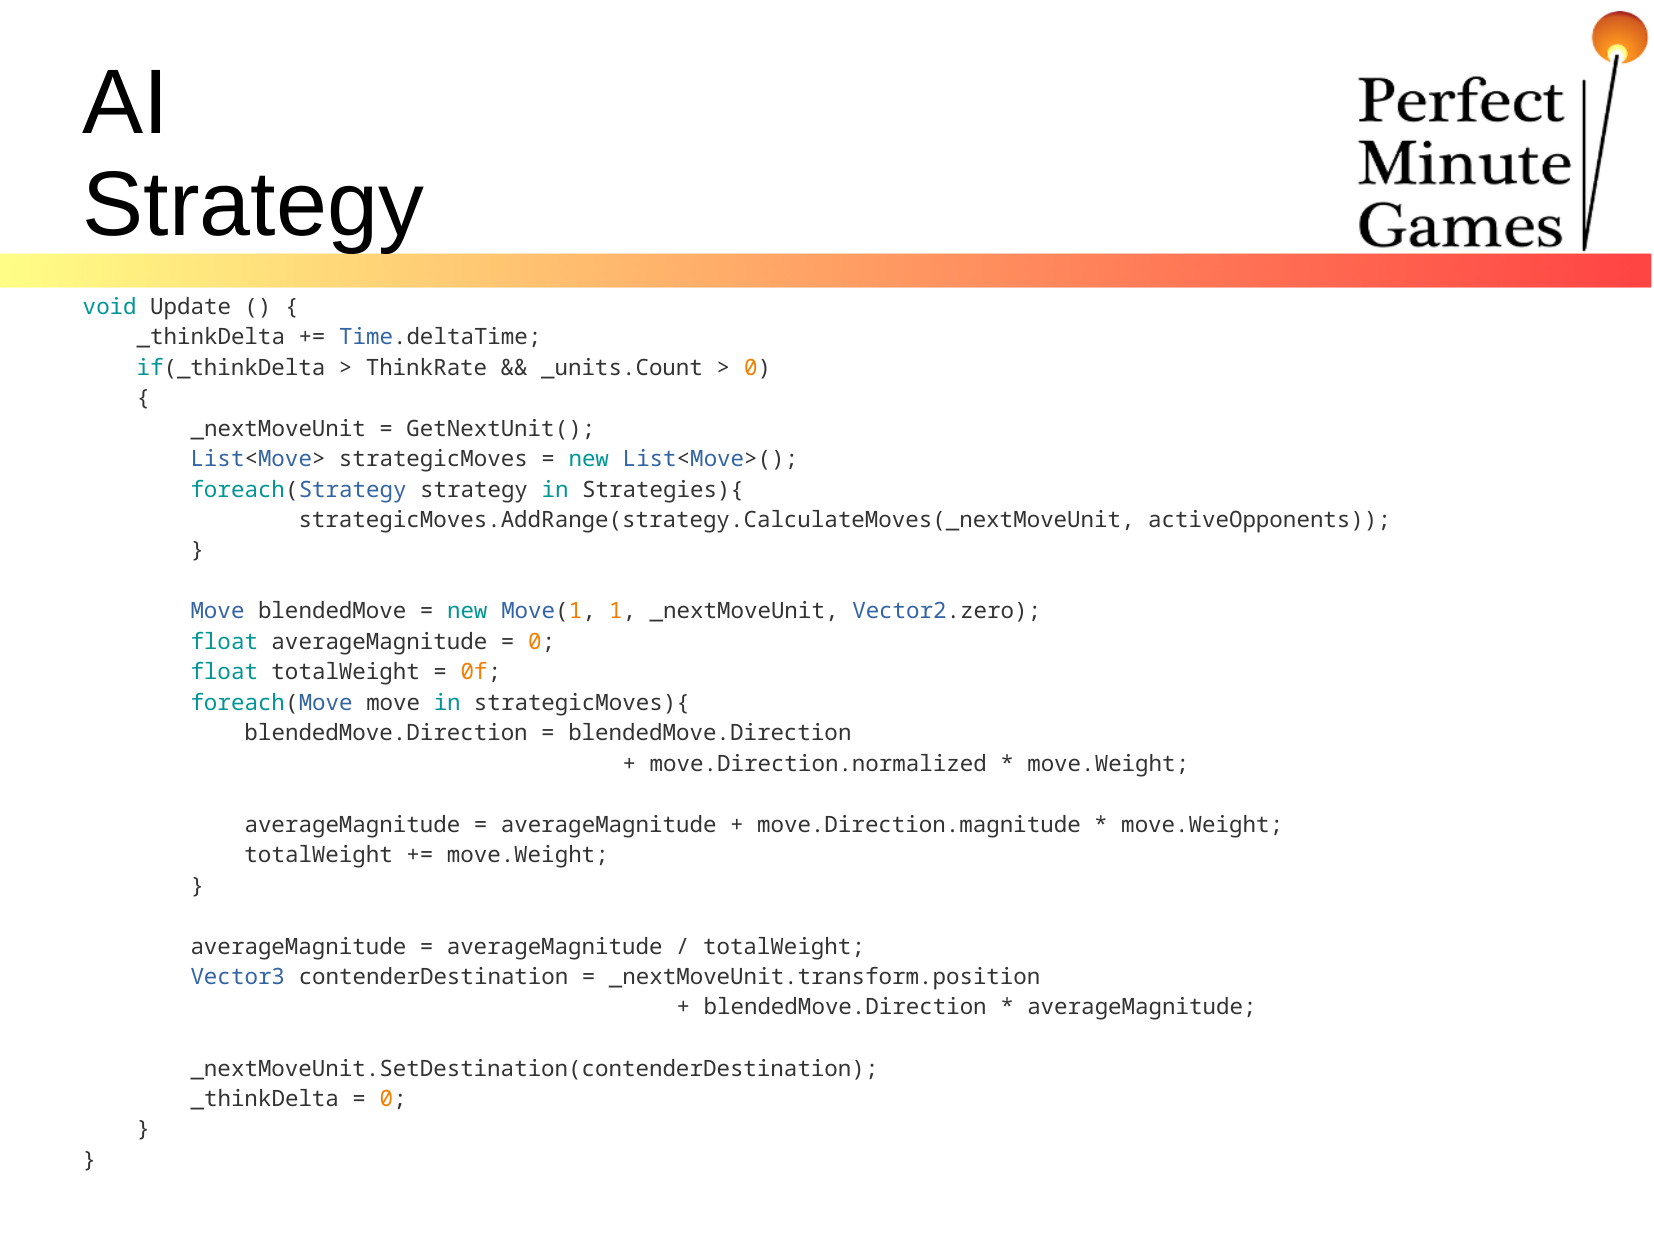

# AI Strategy
void Update () {
 _thinkDelta += Time.deltaTime;
 if(_thinkDelta > ThinkRate && _units.Count > 0)
 {
 _nextMoveUnit = GetNextUnit();
 List<Move> strategicMoves = new List<Move>();
 foreach(Strategy strategy in Strategies){
 strategicMoves.AddRange(strategy.CalculateMoves(_nextMoveUnit, activeOpponents));
 }
 Move blendedMove = new Move(1, 1, _nextMoveUnit, Vector2.zero);
 float averageMagnitude = 0;
 float totalWeight = 0f;
 foreach(Move move in strategicMoves){
 blendedMove.Direction = blendedMove.Direction
 + move.Direction.normalized * move.Weight;
 averageMagnitude = averageMagnitude + move.Direction.magnitude * move.Weight;
 totalWeight += move.Weight;
 }
 averageMagnitude = averageMagnitude / totalWeight;
 Vector3 contenderDestination = _nextMoveUnit.transform.position
 + blendedMove.Direction * averageMagnitude;
 _nextMoveUnit.SetDestination(contenderDestination);
 _thinkDelta = 0;
 }
}